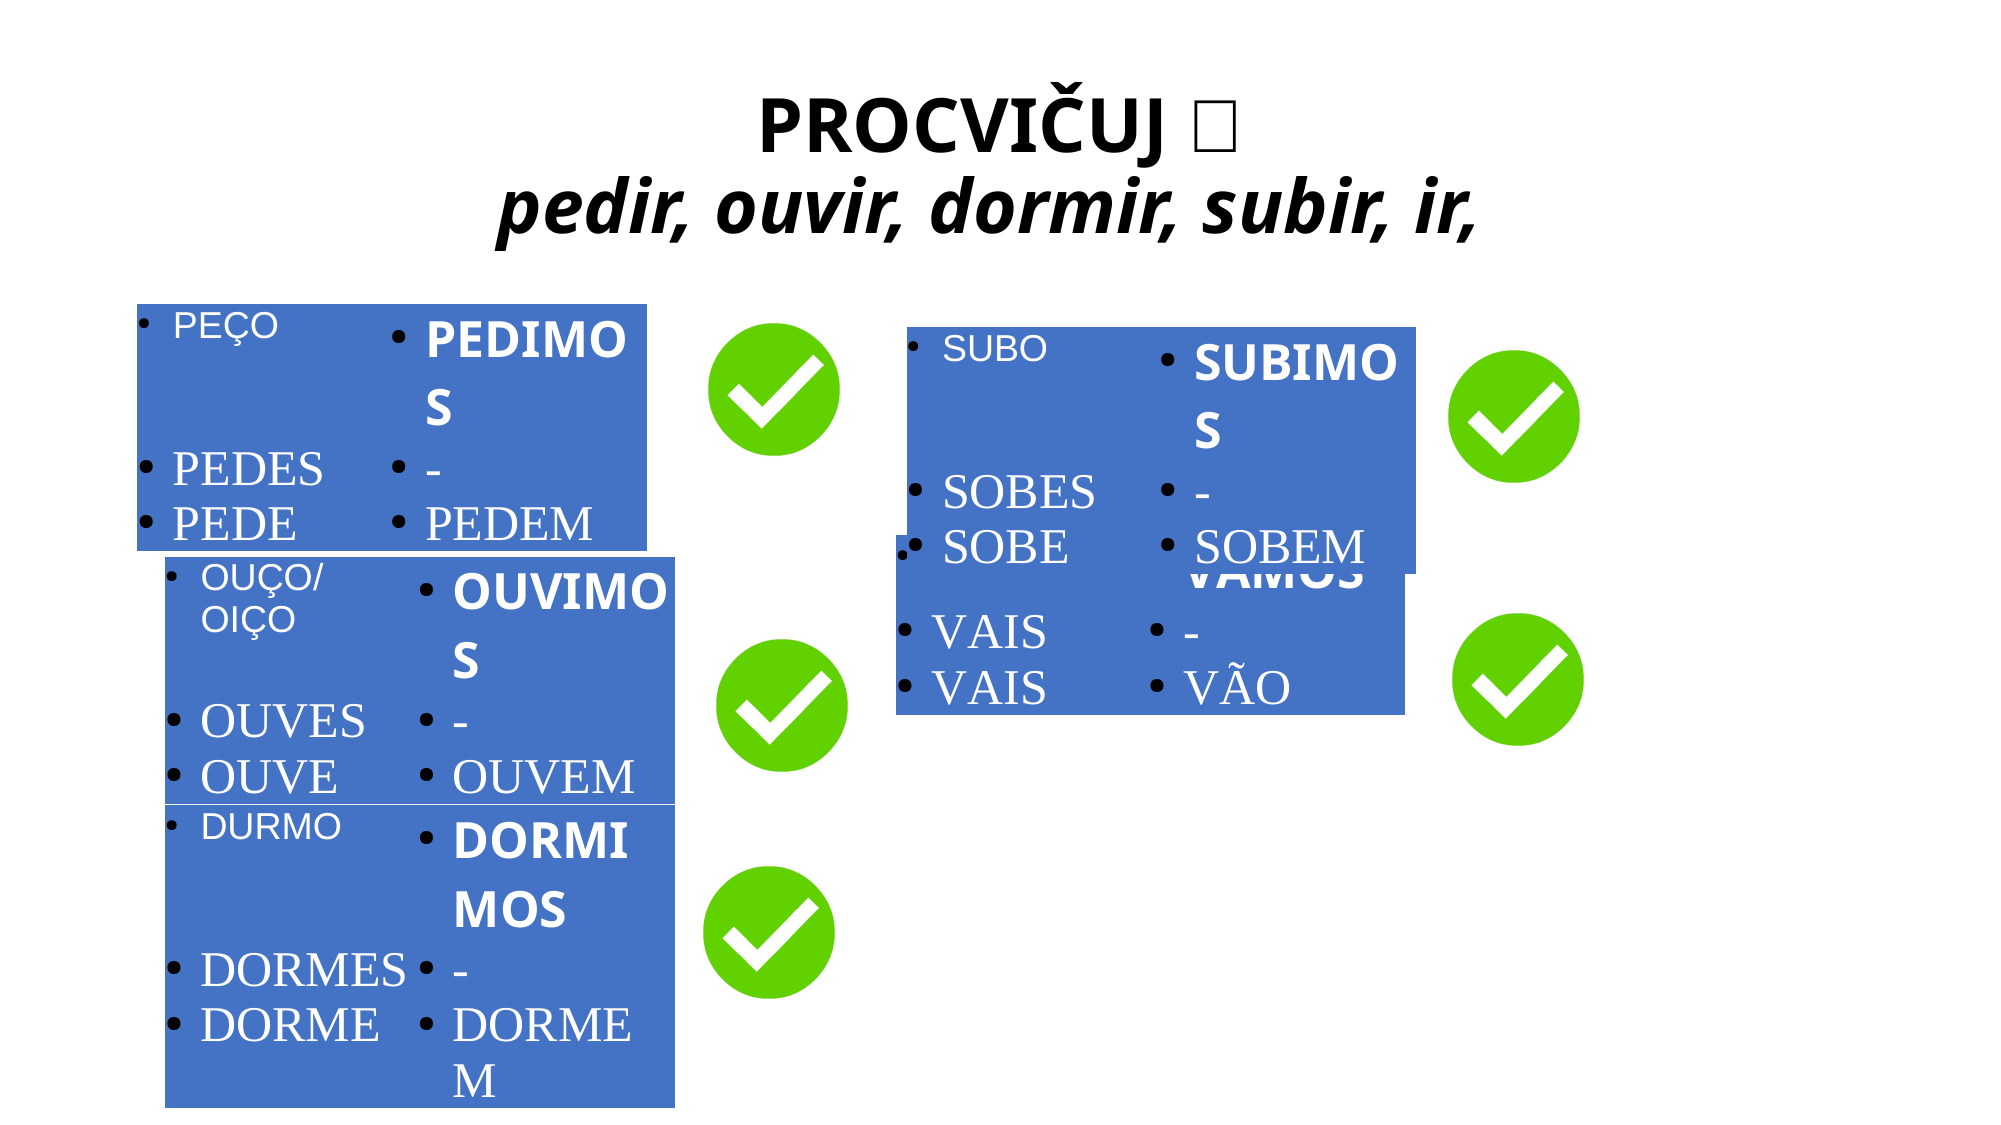

# PROCVIČUJ pedir, ouvir, dormir, subir, ir,
| PEÇO | PEDIMOS |
| --- | --- |
| PEDES | - |
| PEDE | PEDEM |
| SUBO | SUBIMOS |
| --- | --- |
| SOBES | - |
| SOBE | SOBEM |
| VOU | VAMOS |
| --- | --- |
| VAIS | - |
| VAIS | VÃO |
| OUÇO/OIÇO | OUVIMOS |
| --- | --- |
| OUVES | - |
| OUVE | OUVEM |
| DURMO | DORMIMOS |
| --- | --- |
| DORMES | - |
| DORME | DORMEM |